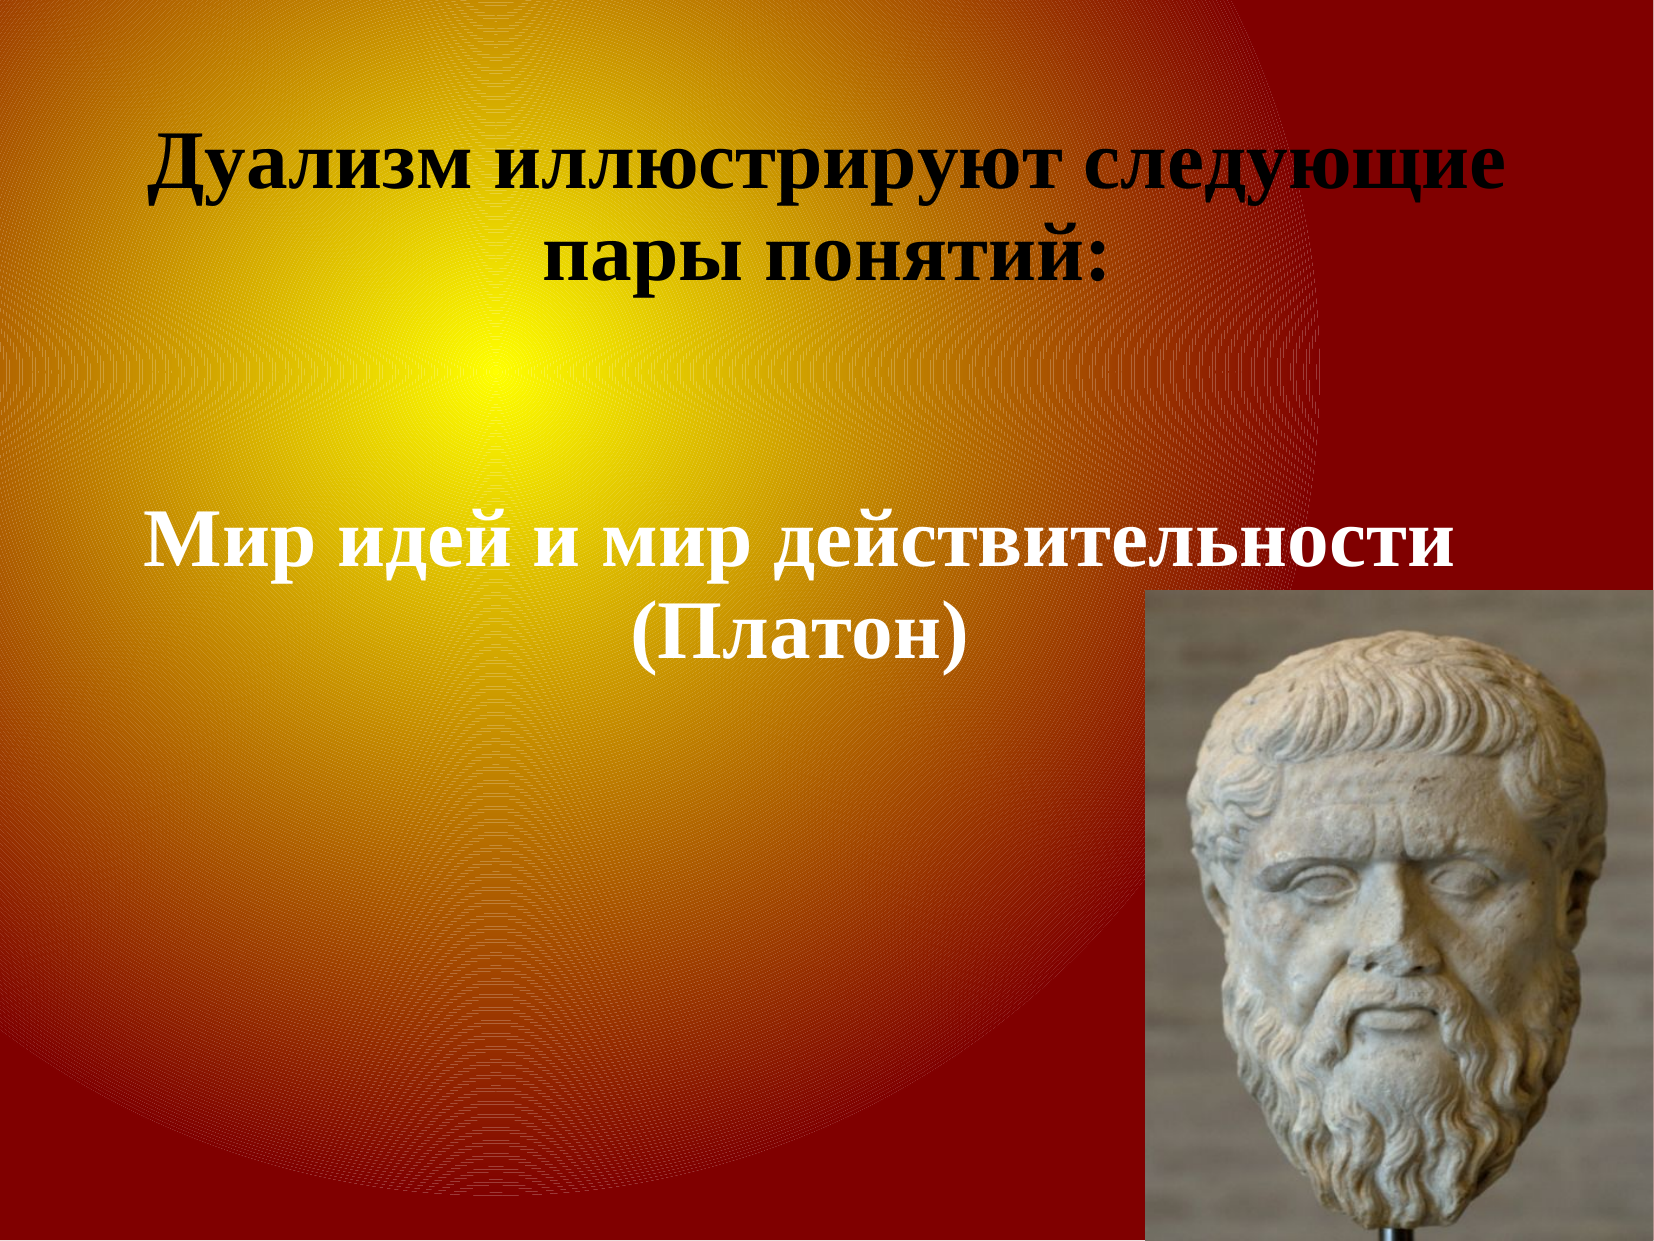

# Дуализм иллюстрируют следующие пары понятий:
Мир идей и мир действительности (Платон)